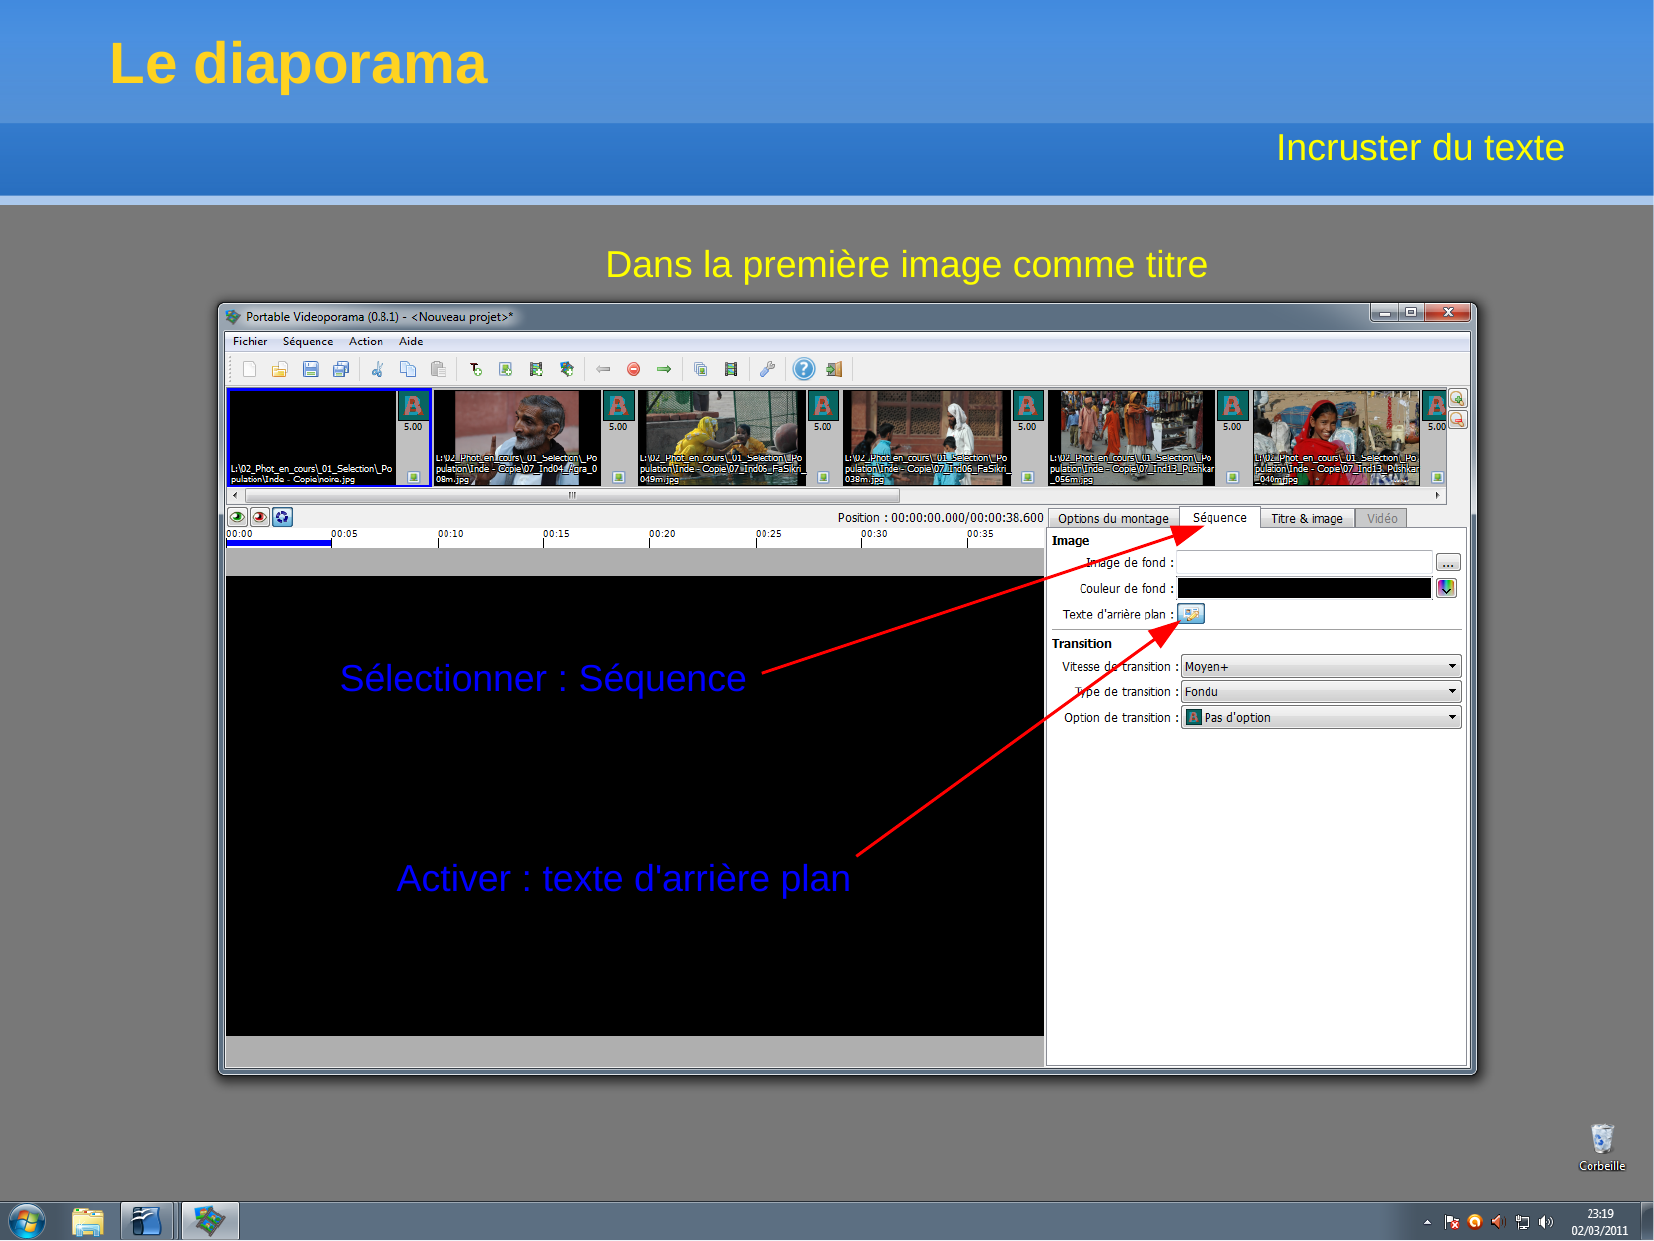

Le diaporama
 Incruster du texte
#
Dans la première image comme titre
Sélectionner : Séquence
Activer : texte d'arrière plan